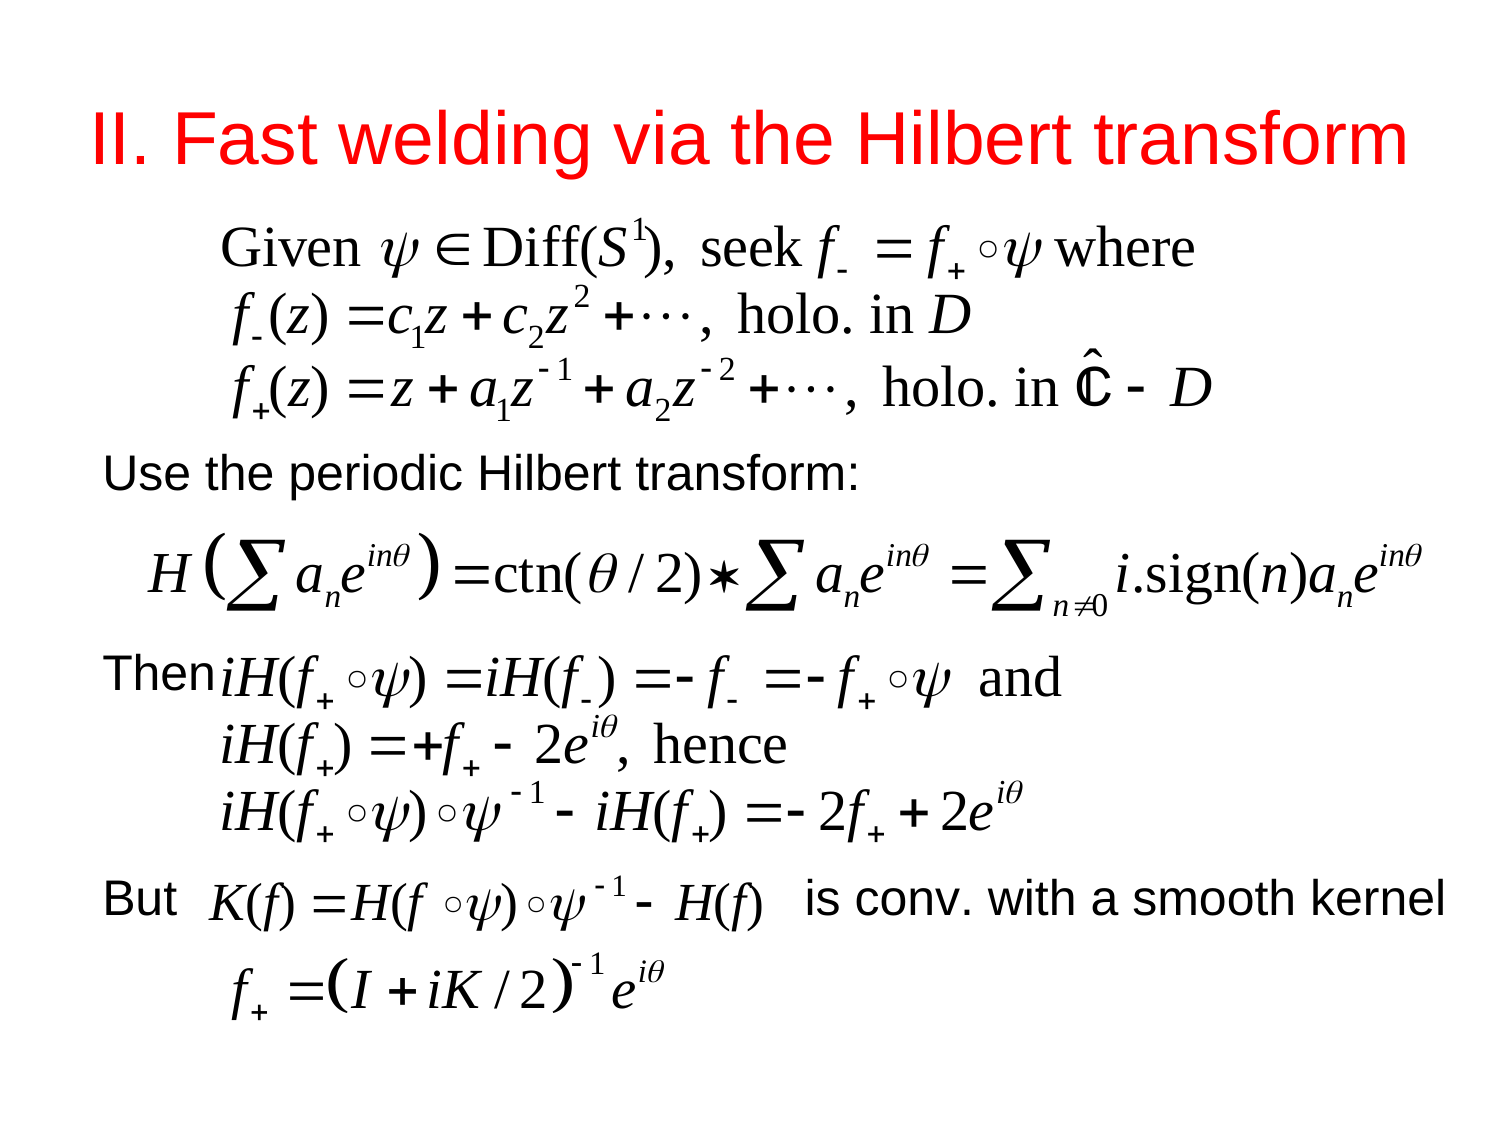

# II. Fast welding via the Hilbert transform
Use the periodic Hilbert transform:
Then
But is conv. with a smooth kernel